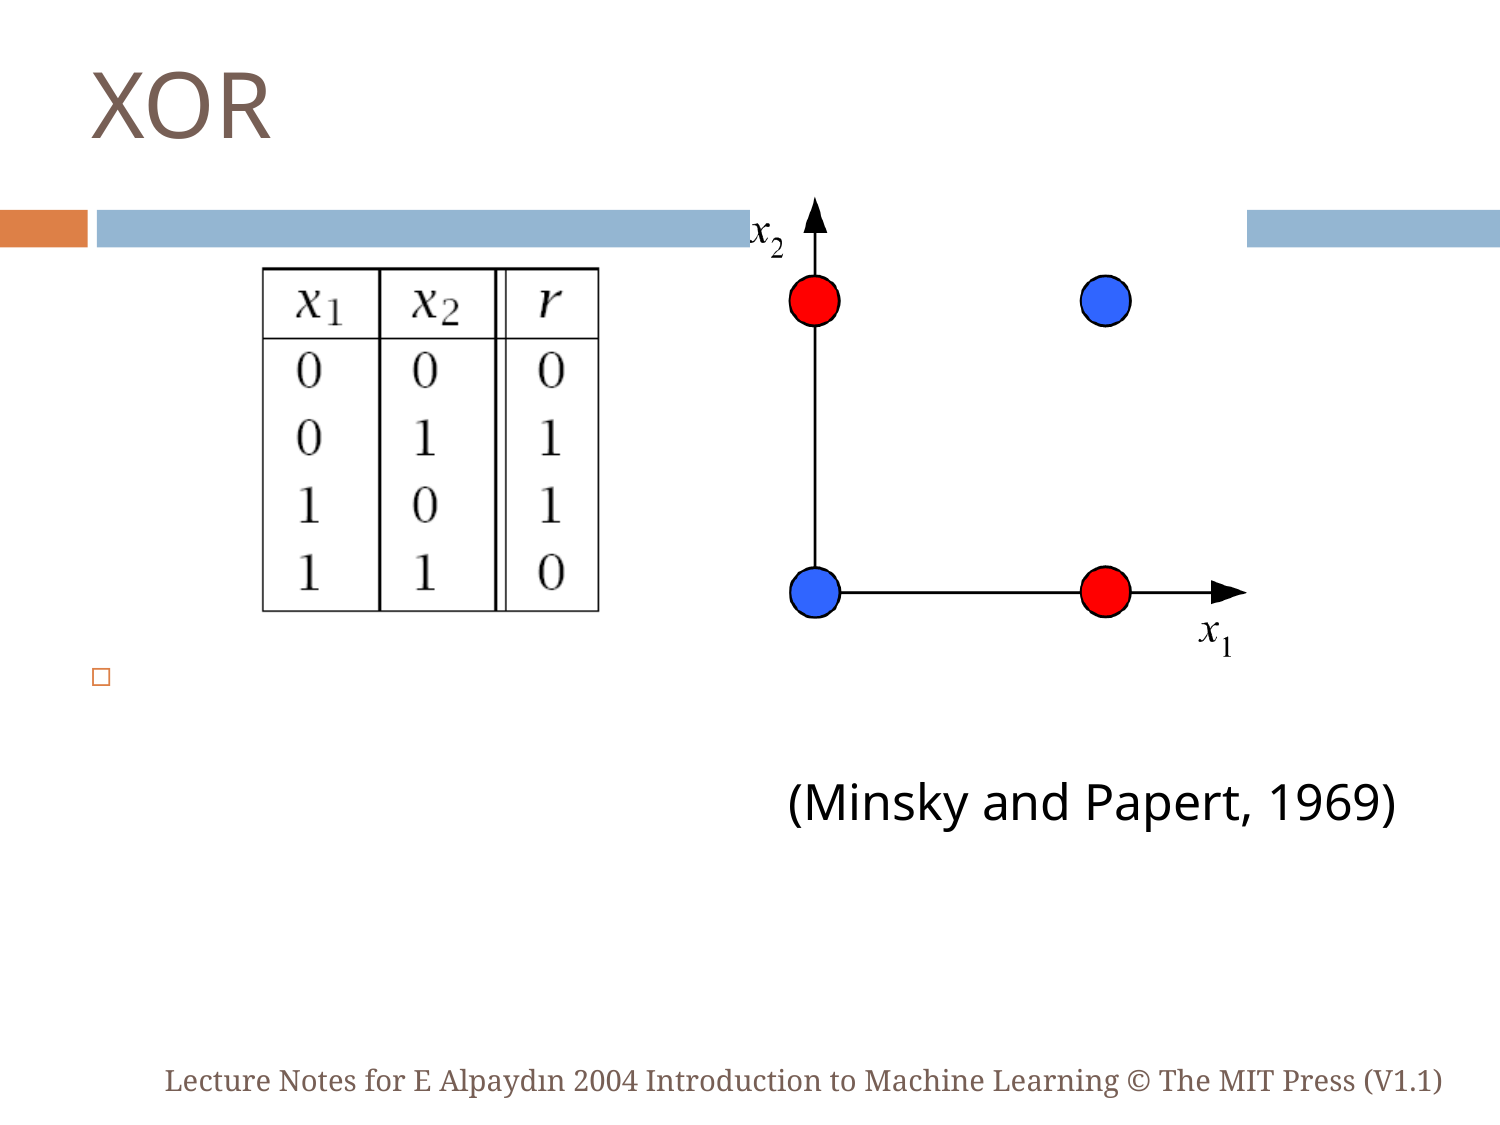

# XOR
(Minsky and Papert, 1969)
Lecture Notes for E Alpaydın 2004 Introduction to Machine Learning © The MIT Press (V1.1)